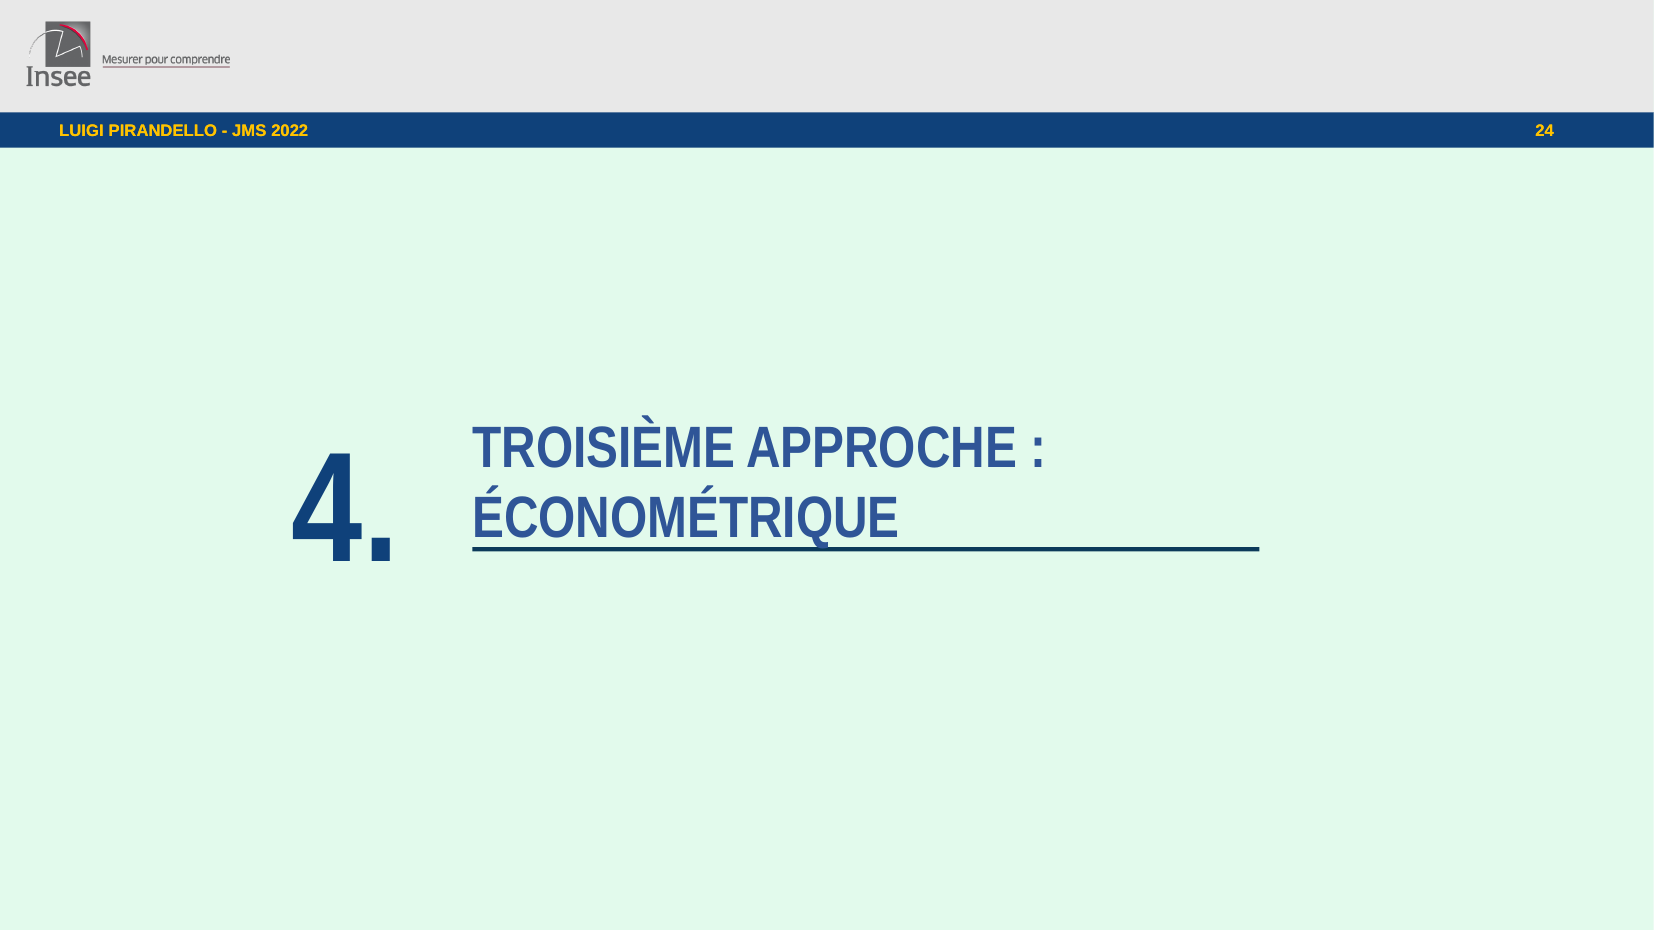

LUIGI PIRANDELLO - JMS 2022
LUIGI PIRANDELLO - JMS 2022
24
4.
# TROISIÈME approche : économétrique